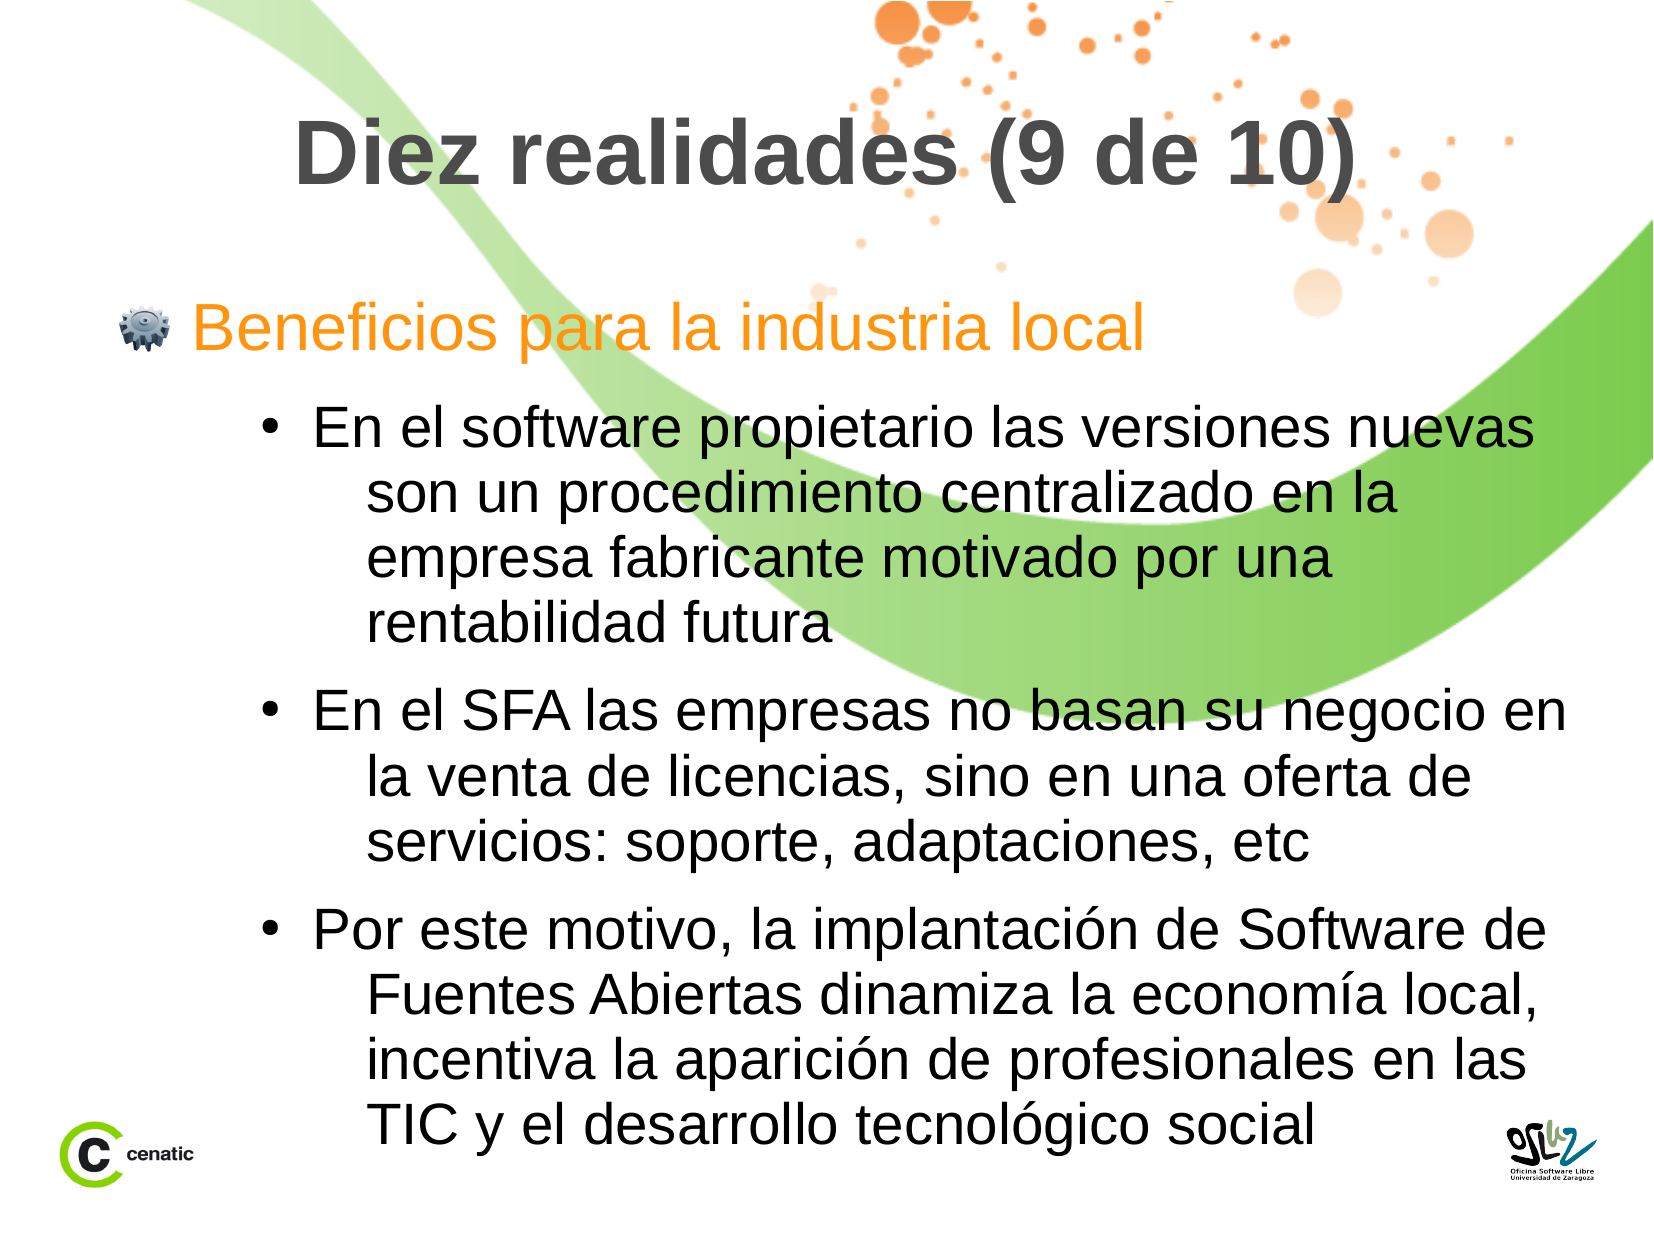

# Diez realidades (9 de 10)
Beneficios para la industria local
En el software propietario las versiones nuevas son un procedimiento centralizado en la empresa fabricante motivado por una rentabilidad futura
En el SFA las empresas no basan su negocio en la venta de licencias, sino en una oferta de servicios: soporte, adaptaciones, etc
Por este motivo, la implantación de Software de Fuentes Abiertas dinamiza la economía local, incentiva la aparición de profesionales en las TIC y el desarrollo tecnológico social